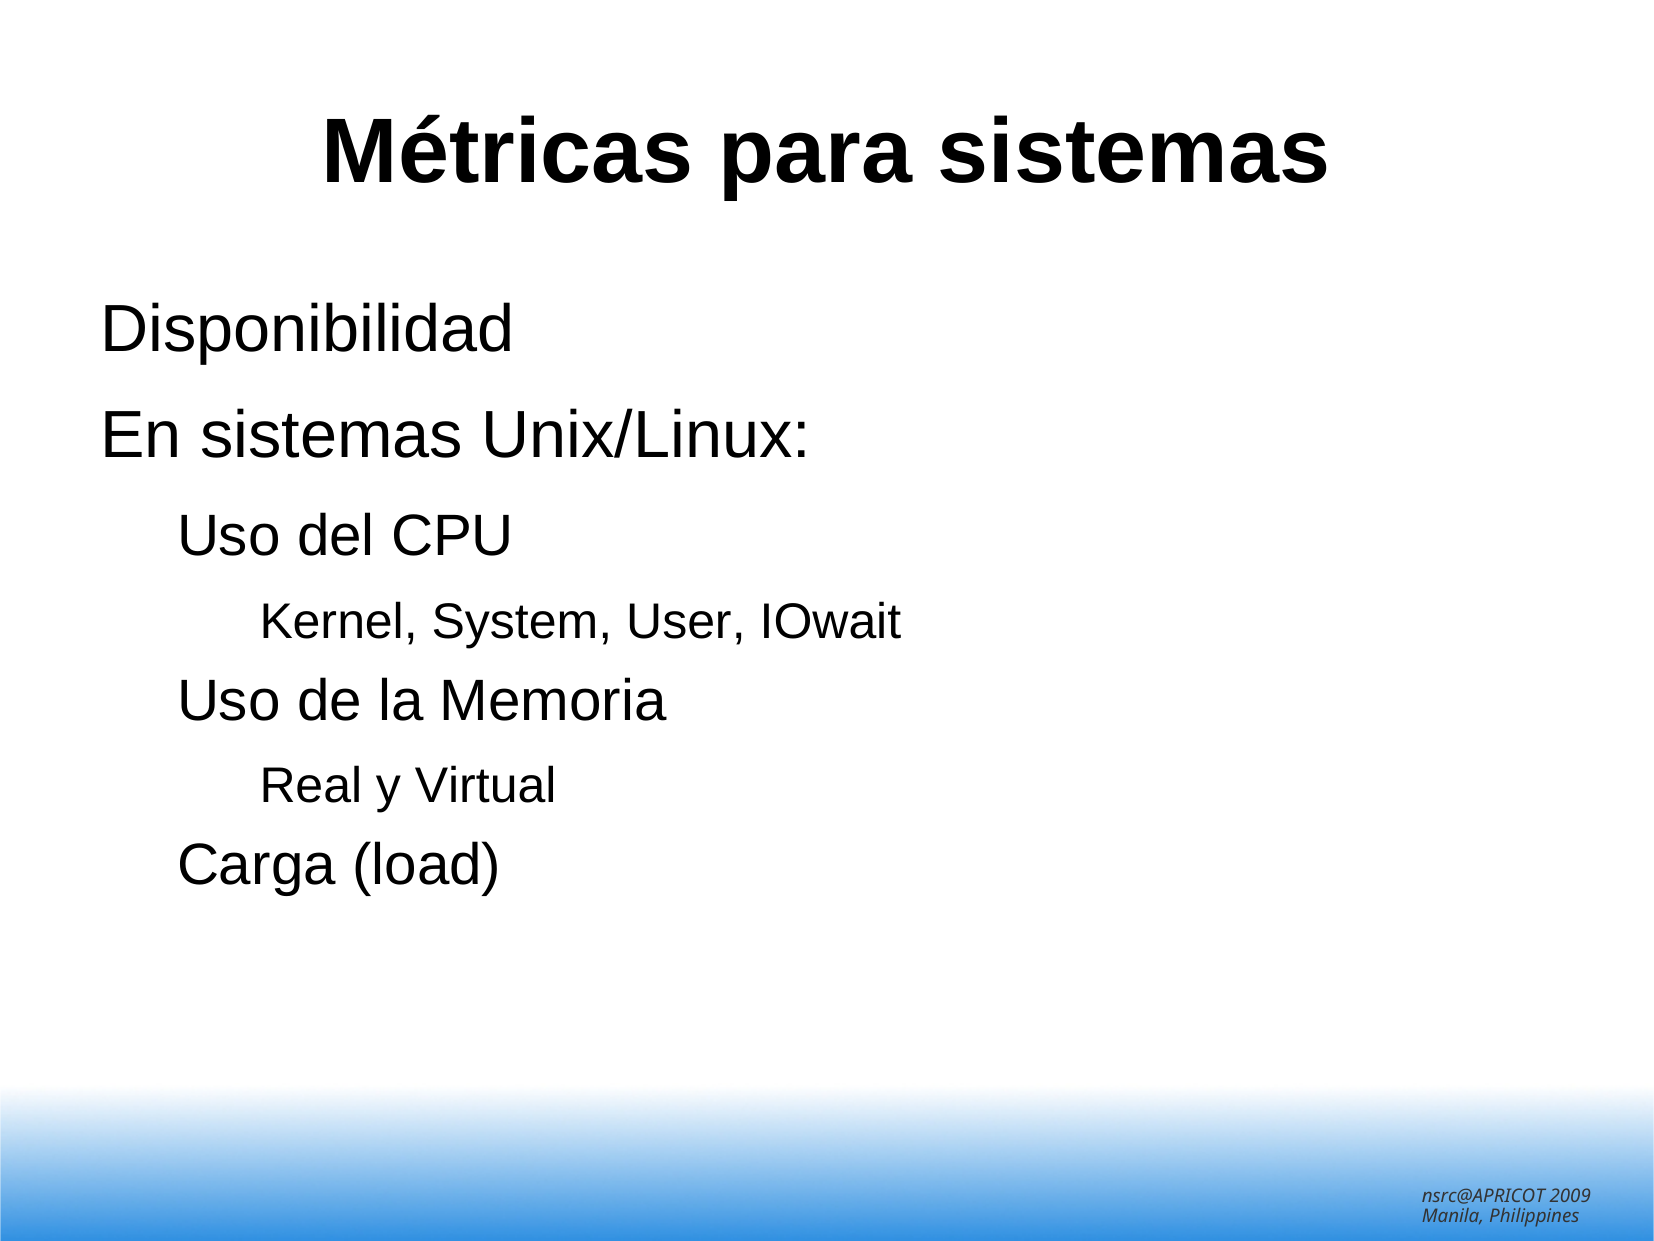

# Métricas para sistemas
Disponibilidad
En sistemas Unix/Linux:
Uso del CPU
Kernel, System, User, IOwait
Uso de la Memoria
Real y Virtual
Carga (load)